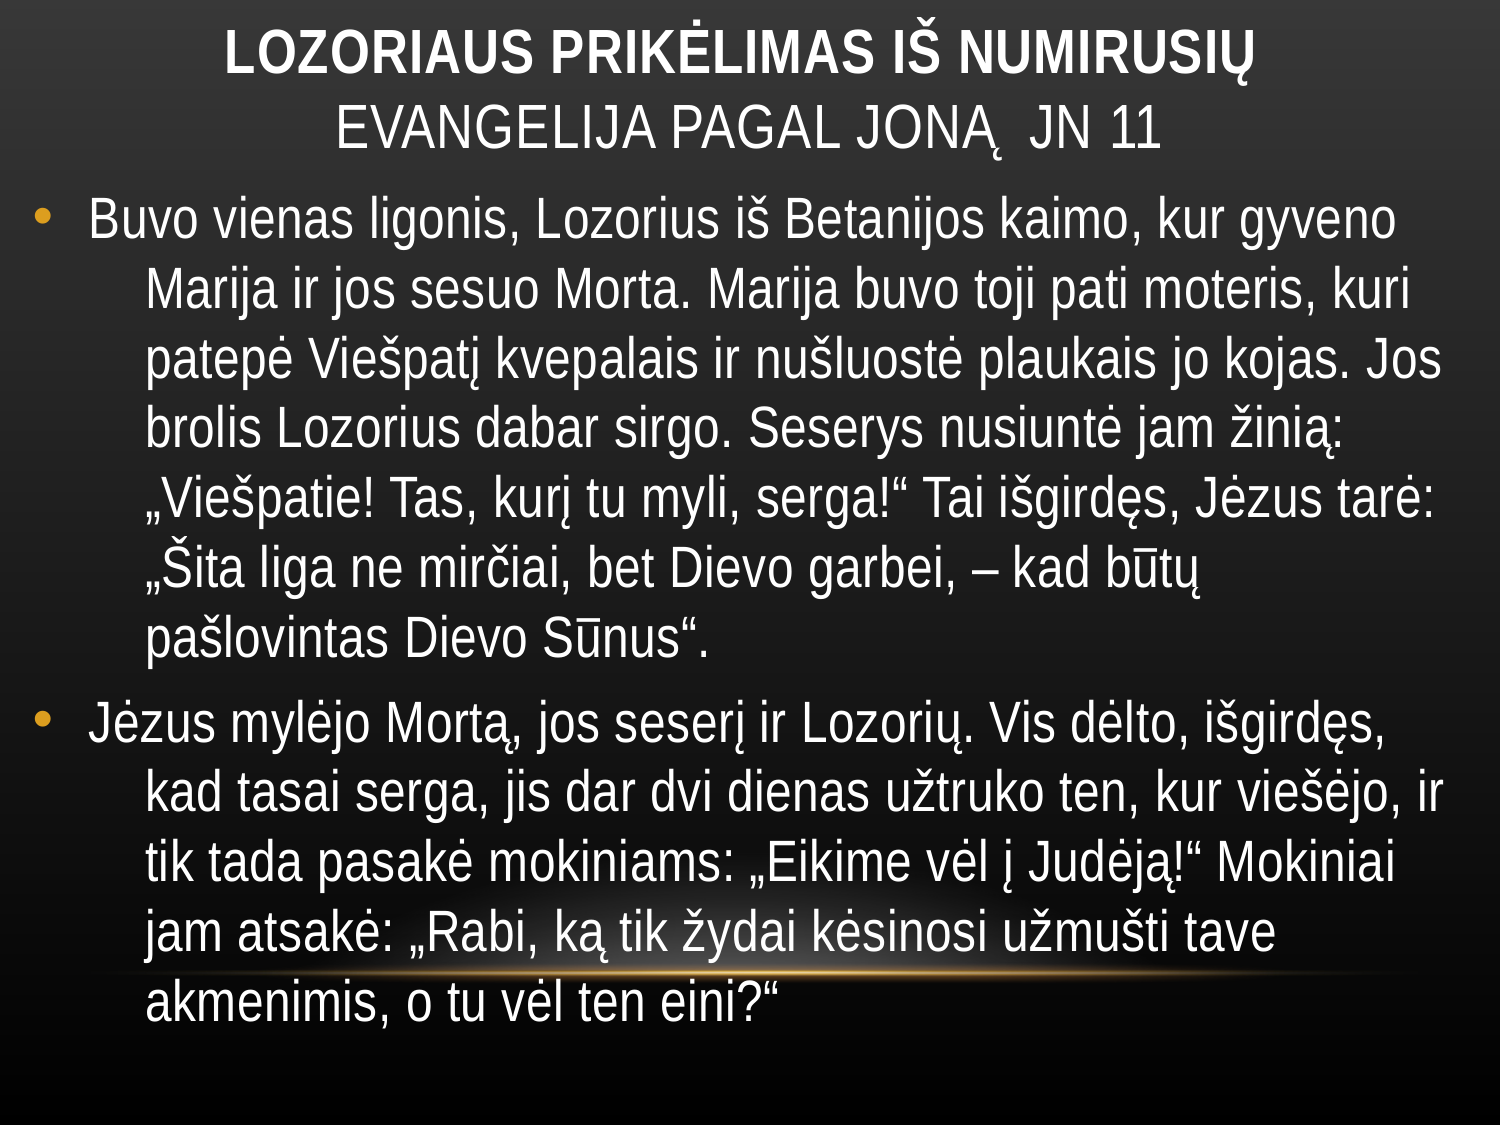

# Lozoriaus prikėlimas iš numirusių Evangelija pagal Joną  Jn 11
Buvo vienas ligonis, Lozorius iš Betanijos kaimo, kur gyveno Marija ir jos sesuo Morta. Marija buvo toji pati moteris, kuri patepė Viešpatį kvepalais ir nušluostė plaukais jo kojas. Jos brolis Lozorius dabar sirgo. Seserys nusiuntė jam žinią: „Viešpatie! Tas, kurį tu myli, serga!“ Tai išgirdęs, Jėzus tarė: „Šita liga ne mirčiai, bet Dievo garbei, – kad būtų pašlovintas Dievo Sūnus“.
Jėzus mylėjo Mortą, jos seserį ir Lozorių. Vis dėlto, išgirdęs, kad tasai serga, jis dar dvi dienas užtruko ten, kur viešėjo, ir tik tada pasakė mokiniams: „Eikime vėl į Judėją!“ Mokiniai jam atsakė: „Rabi, ką tik žydai kėsinosi užmušti tave akmenimis, o tu vėl ten eini?“